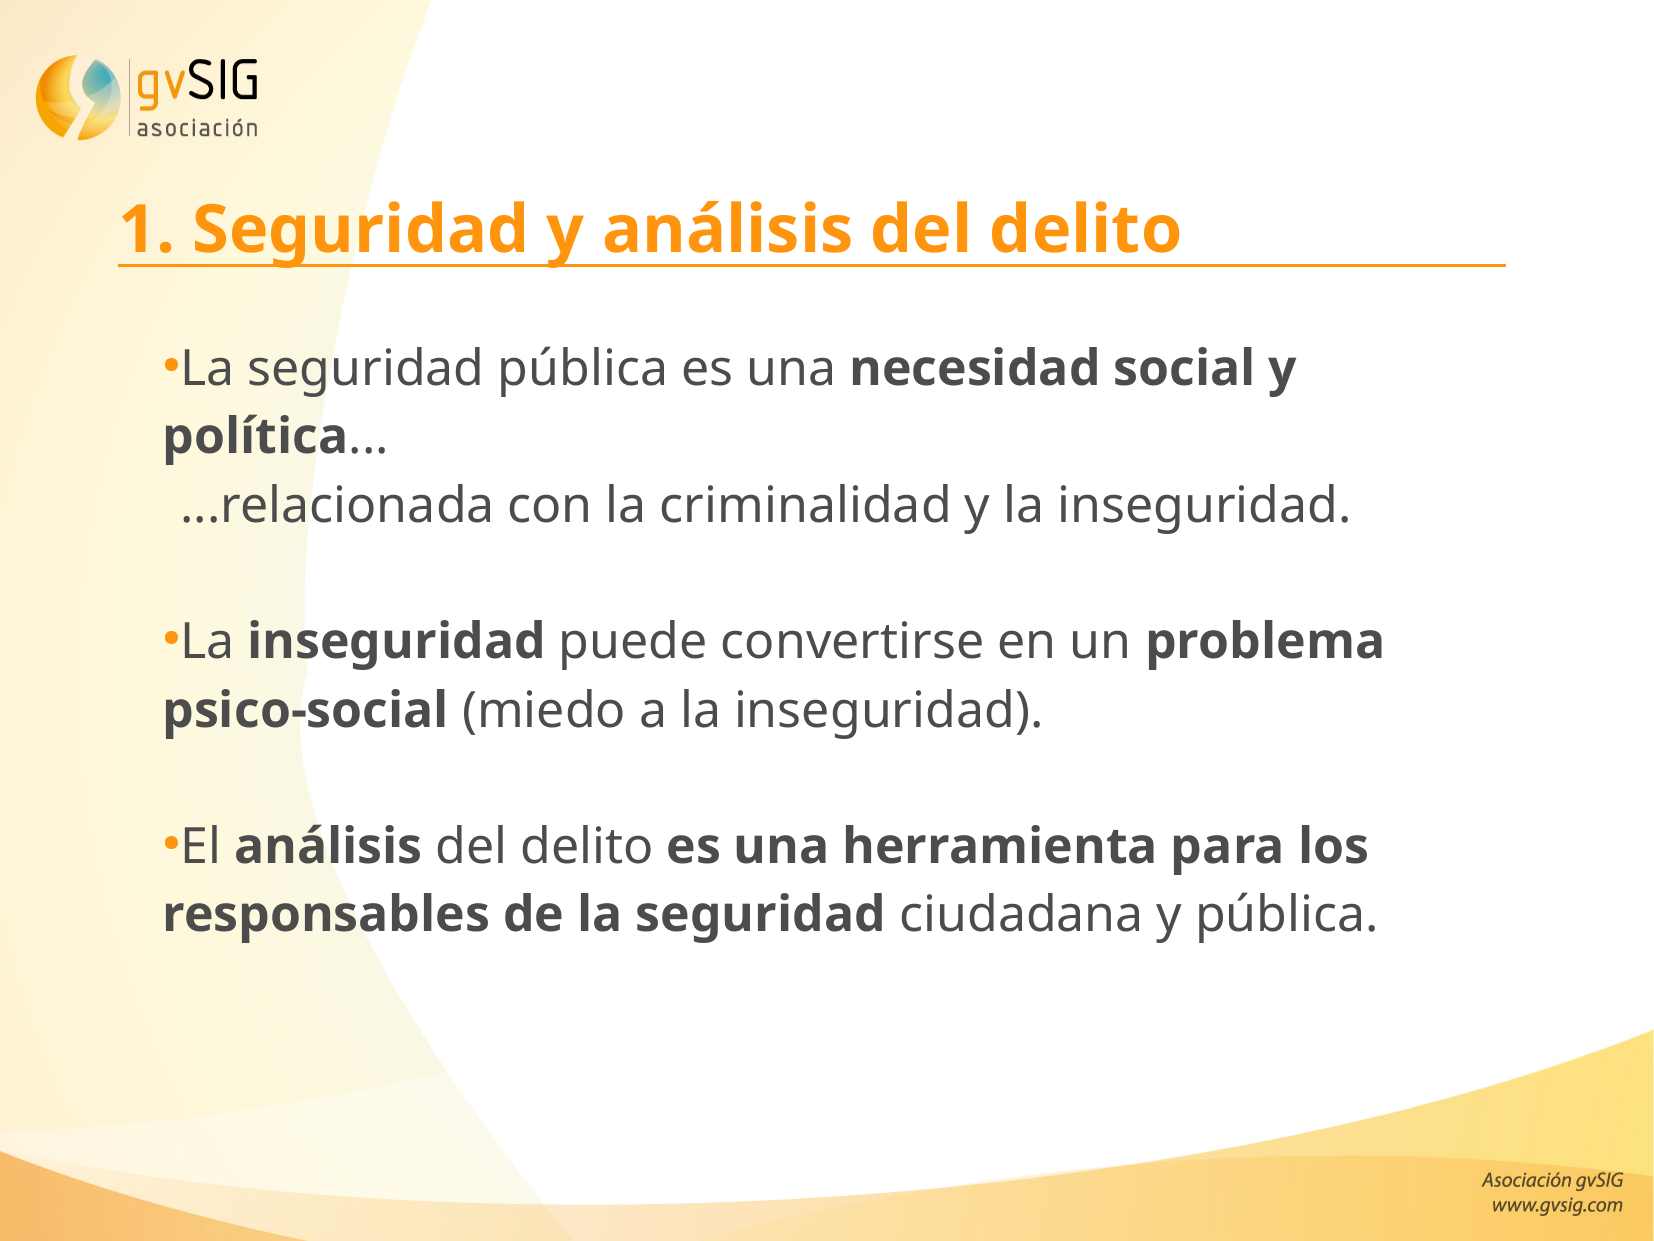

# 1. Seguridad y análisis del delito
La seguridad pública es una necesidad social y política...
...relacionada con la criminalidad y la inseguridad.
La inseguridad puede convertirse en un problema psico-social (miedo a la inseguridad).
El análisis del delito es una herramienta para los responsables de la seguridad ciudadana y pública.